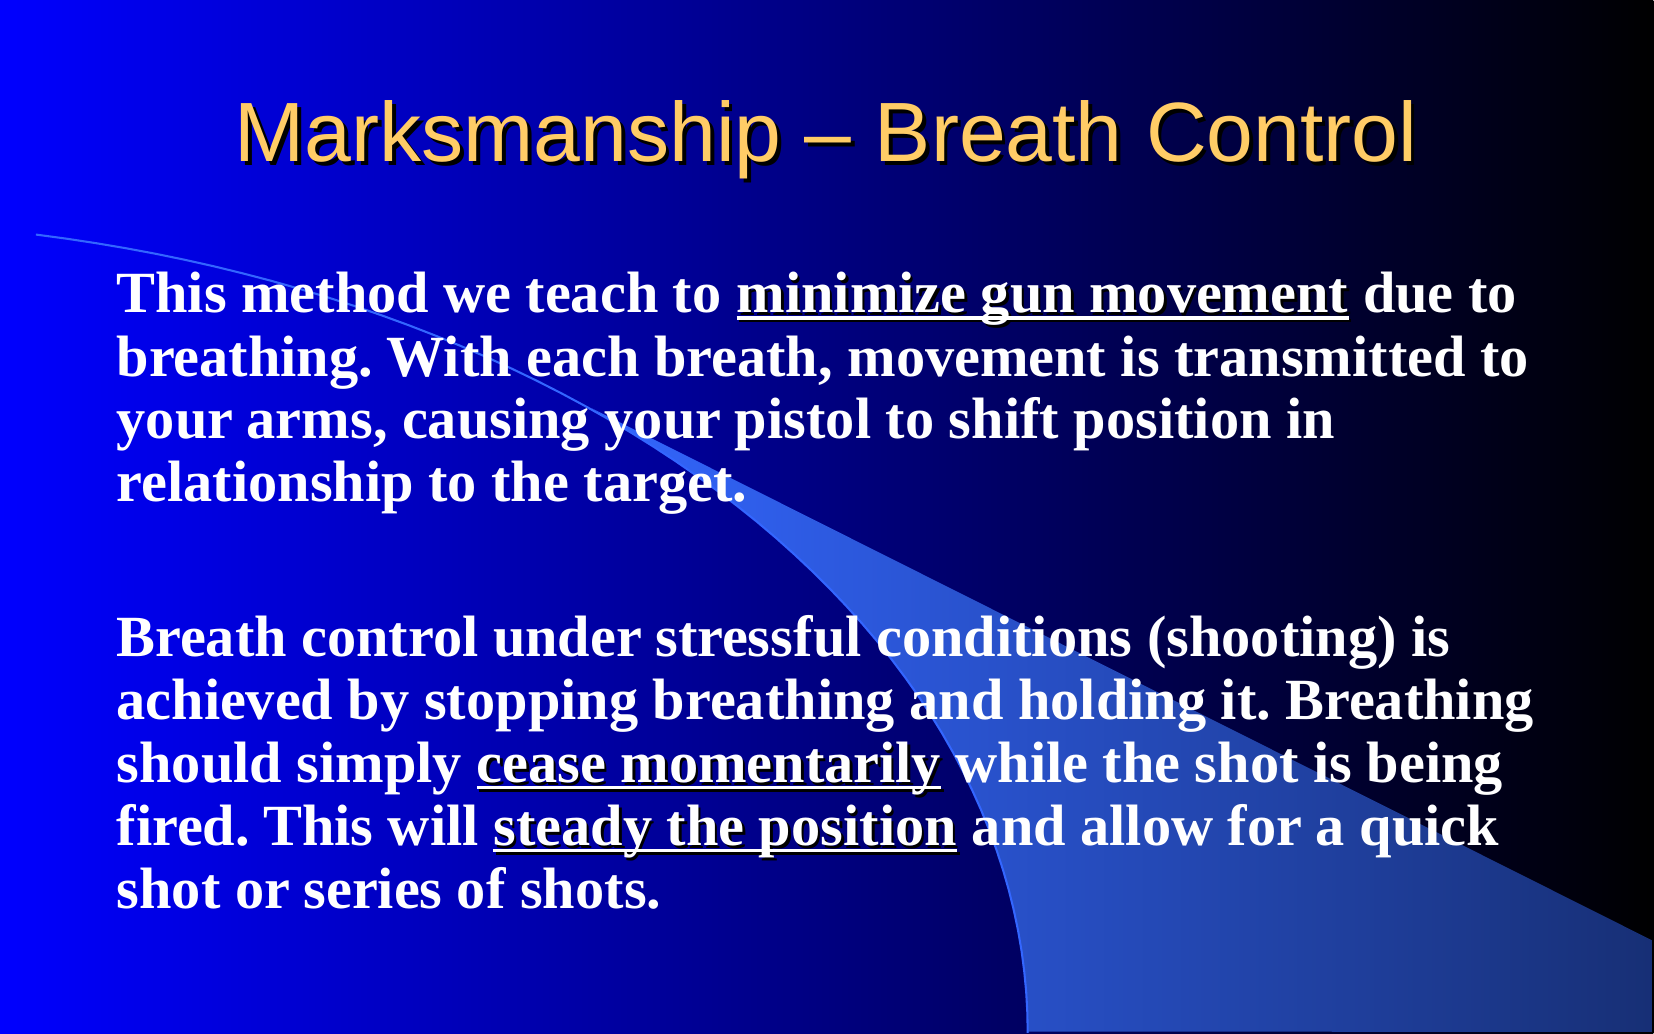

# Marksmanship – Breath Control
This method we teach to minimize gun movement due to breathing. With each breath, movement is transmitted to your arms, causing your pistol to shift position in relationship to the target.
Breath control under stressful conditions (shooting) is achieved by stopping breathing and holding it. Breathing should simply cease momentarily while the shot is being fired. This will steady the position and allow for a quick shot or series of shots.